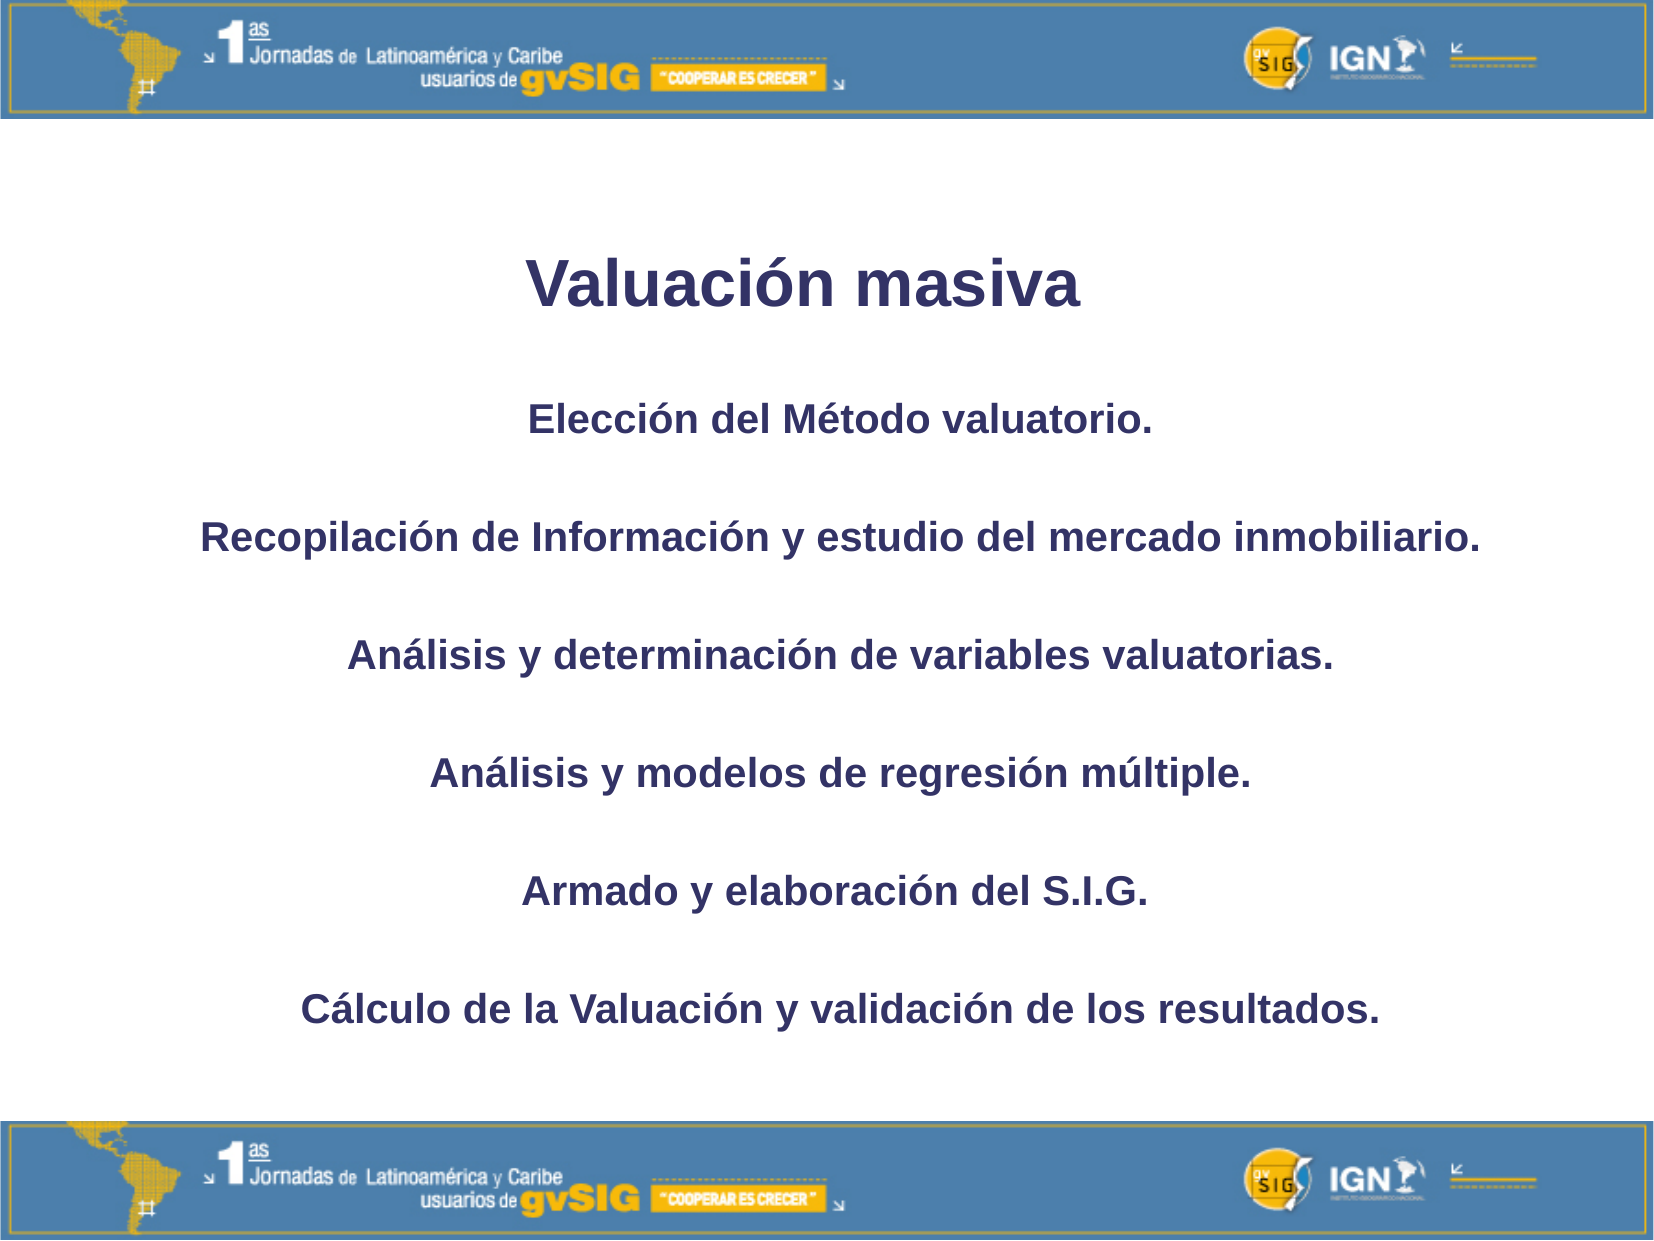

Valuación masiva
Elección del Método valuatorio.
Recopilación de Información y estudio del mercado inmobiliario.
Análisis y determinación de variables valuatorias.
Análisis y modelos de regresión múltiple.
Armado y elaboración del S.I.G.
Cálculo de la Valuación y validación de los resultados.